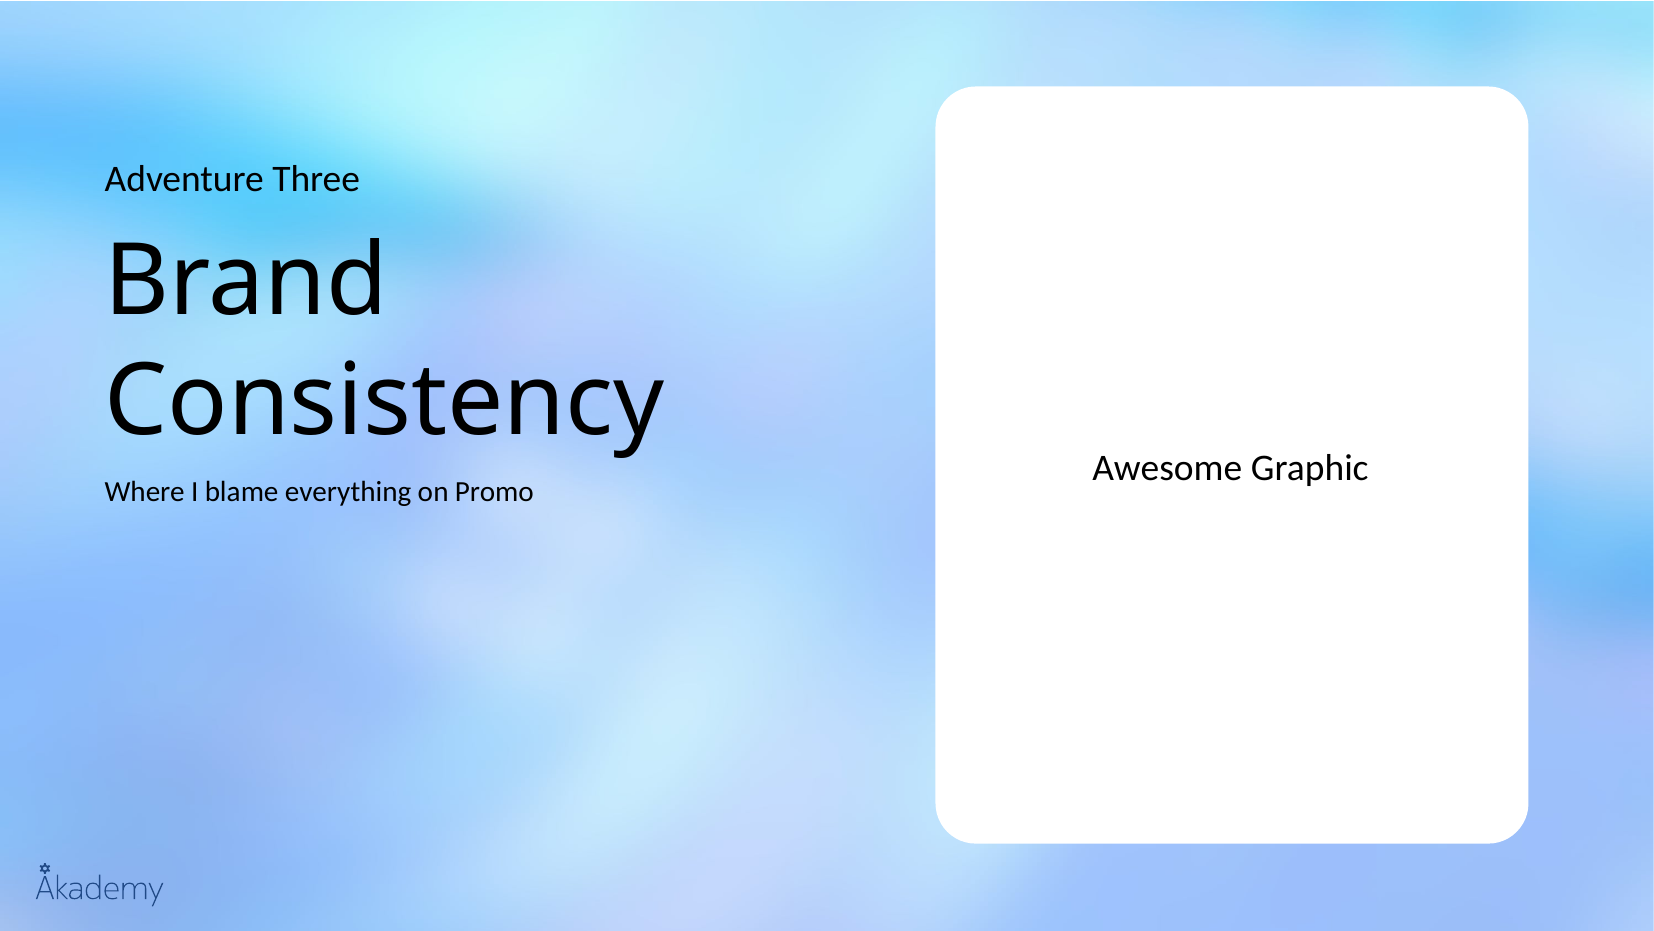

Adventure Three
Brand Consistency
Awesome Graphic
Where I blame everything on Promo